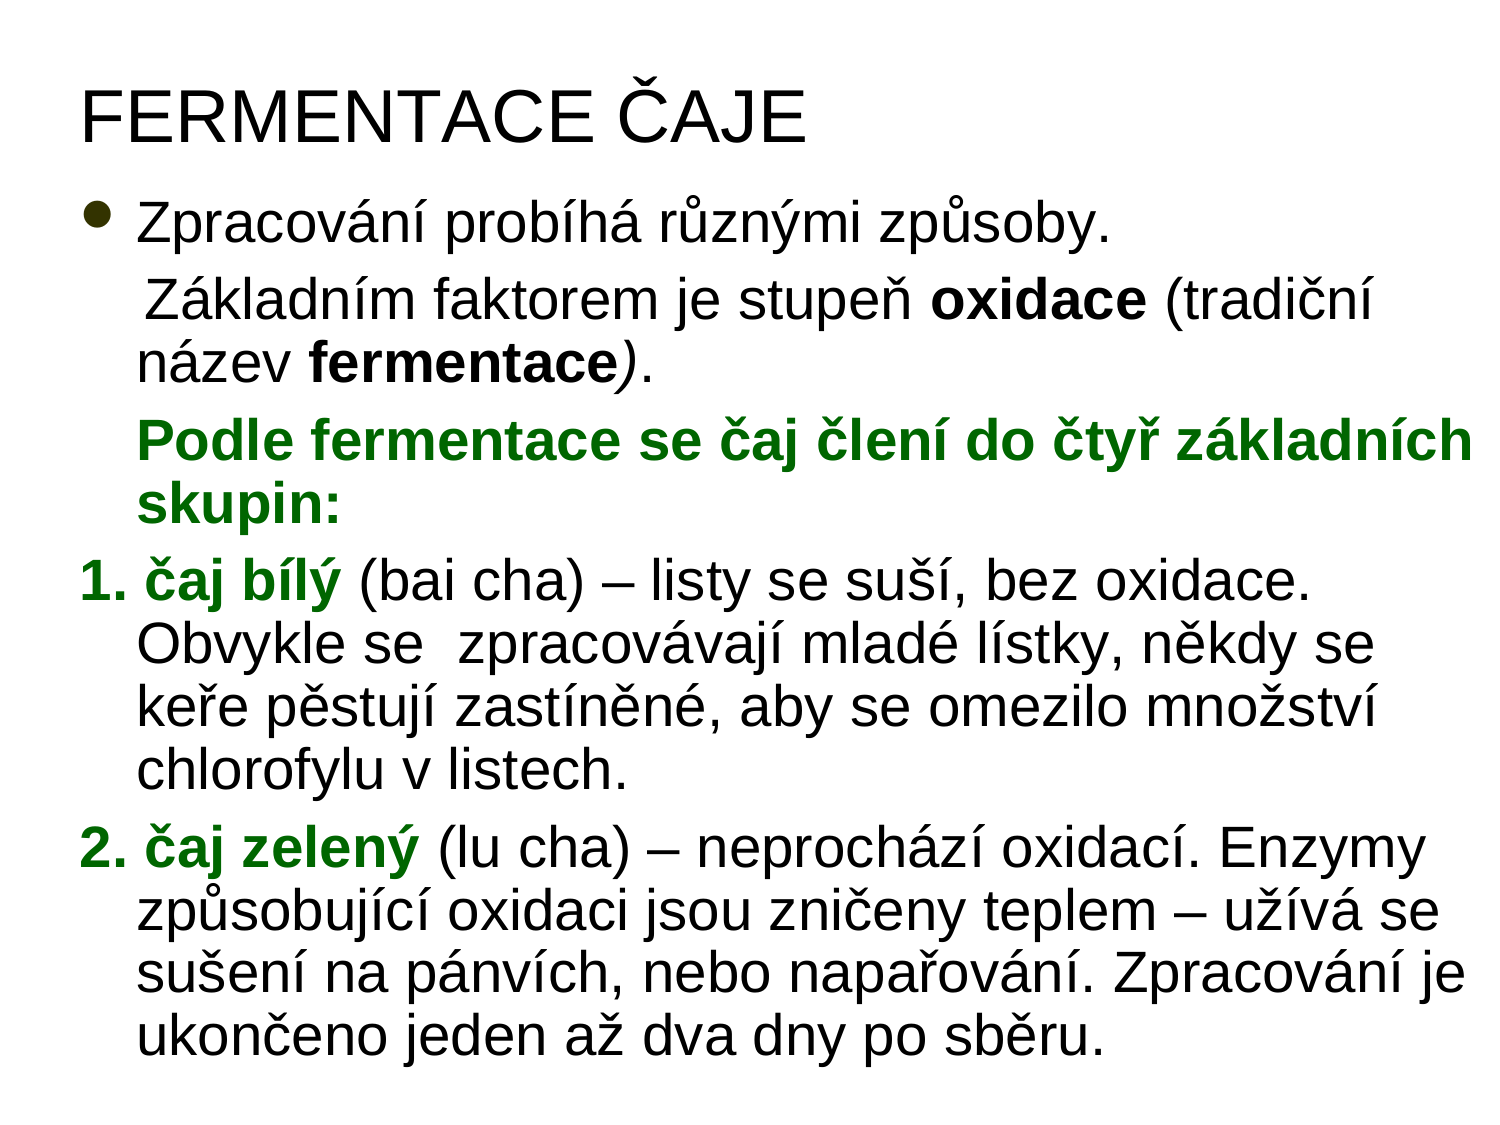

# FERMENTACE ČAJE
Zpracování probíhá různými způsoby.
 Základním faktorem je stupeň oxidace (tradiční název fermentace).
	Podle fermentace se čaj člení do čtyř základních skupin:
1. čaj bílý (bai cha) – listy se suší, bez oxidace. Obvykle se zpracovávají mladé lístky, někdy se keře pěstují zastíněné, aby se omezilo množství chlorofylu v listech.
2. čaj zelený (lu cha) – neprochází oxidací. Enzymy způsobující oxidaci jsou zničeny teplem – užívá se sušení na pánvích, nebo napařování. Zpracování je ukončeno jeden až dva dny po sběru.